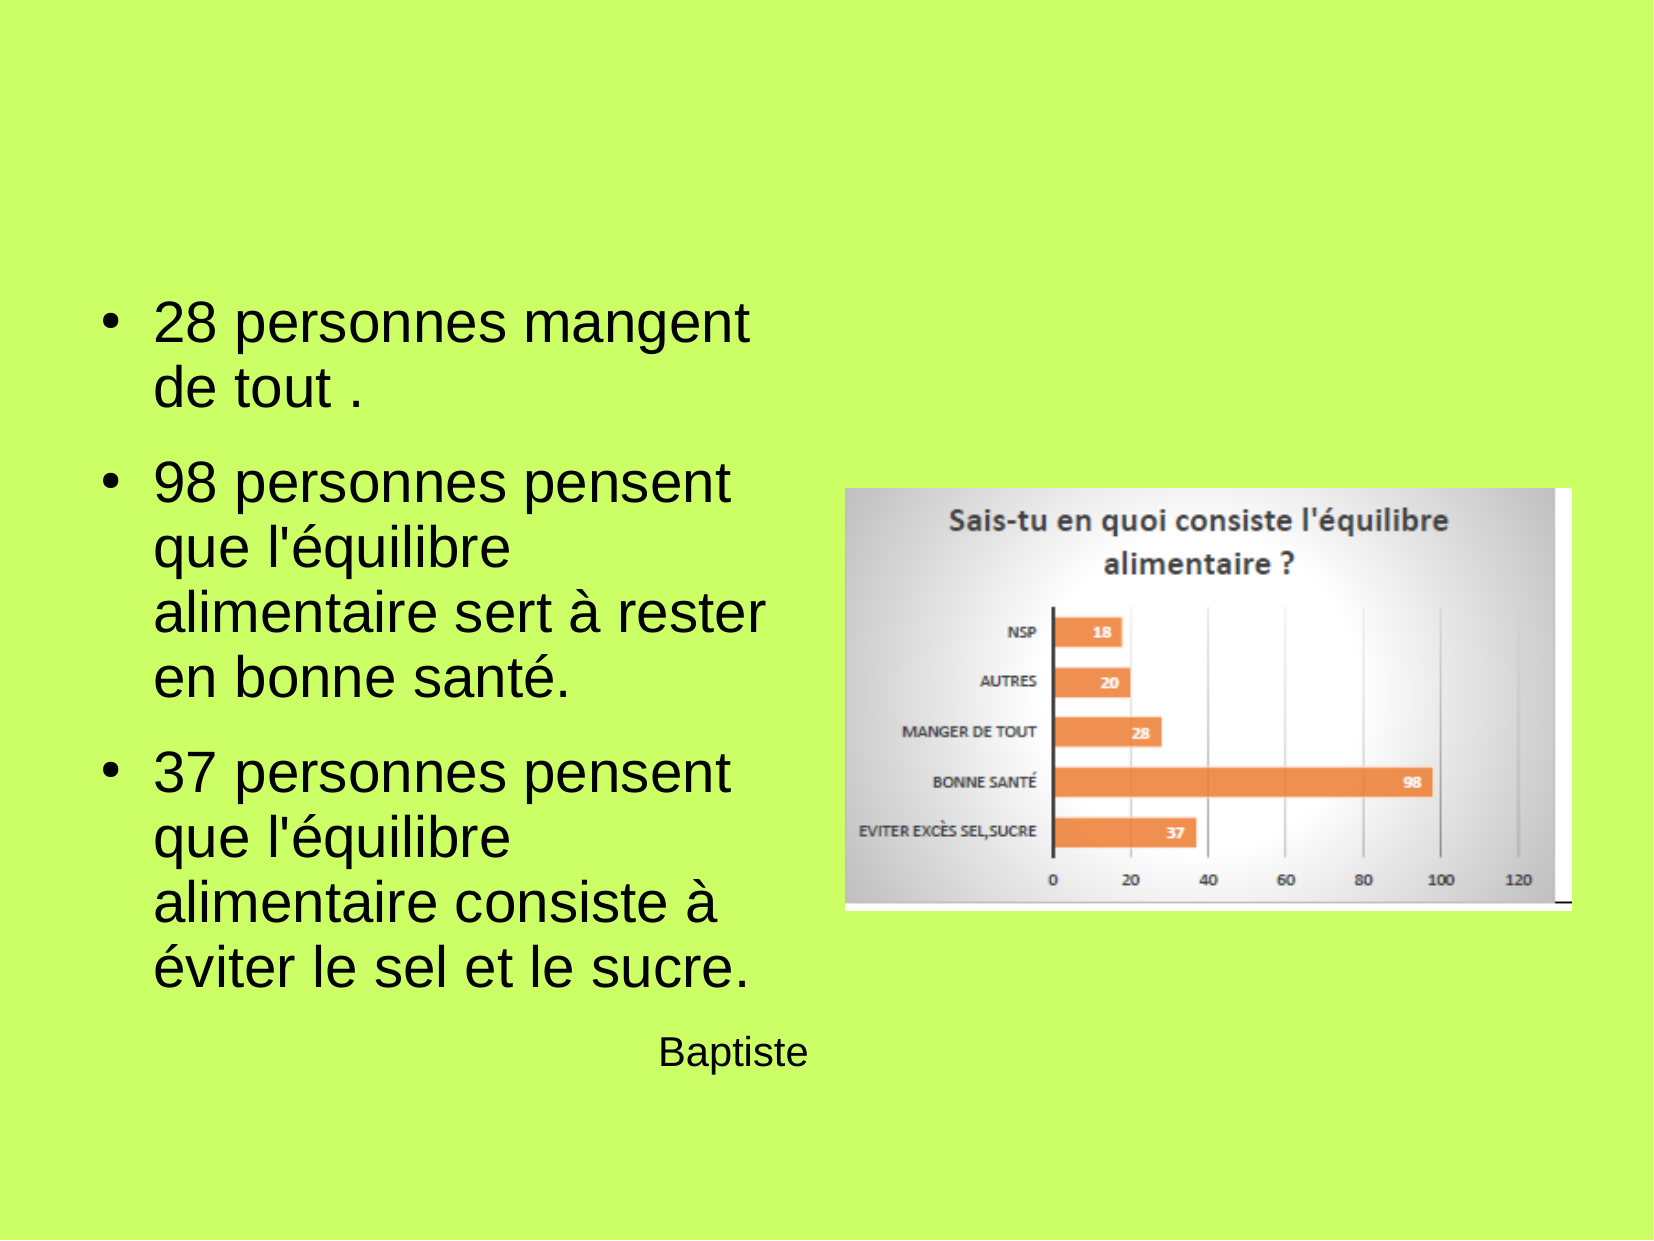

# 28 personnes mangent de tout .
98 personnes pensent que l'équilibre alimentaire sert à rester en bonne santé.
37 personnes pensent que l'équilibre alimentaire consiste à éviter le sel et le sucre.
Baptiste